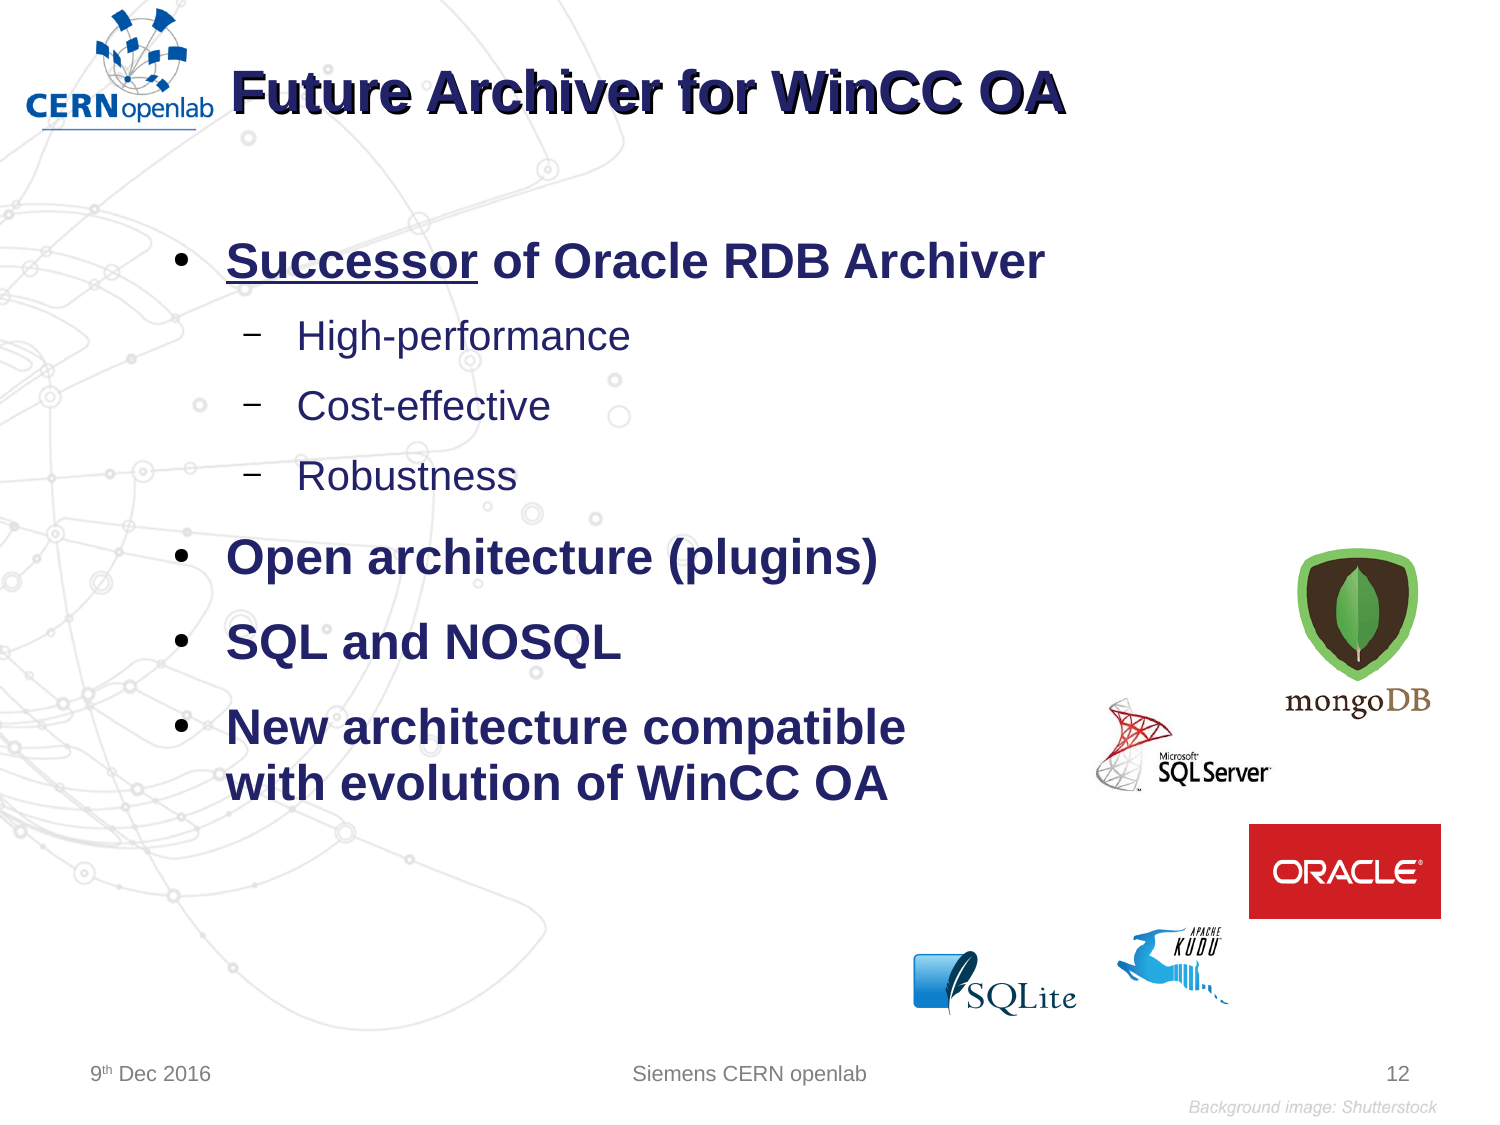

# Future Archiver for WinCC OA
Successor of Oracle RDB Archiver
High-performance
Cost-effective
Robustness
Open architecture (plugins)
SQL and NOSQL
New architecture compatible
with evolution of WinCC OA
9th Dec 2016
Siemens CERN openlab